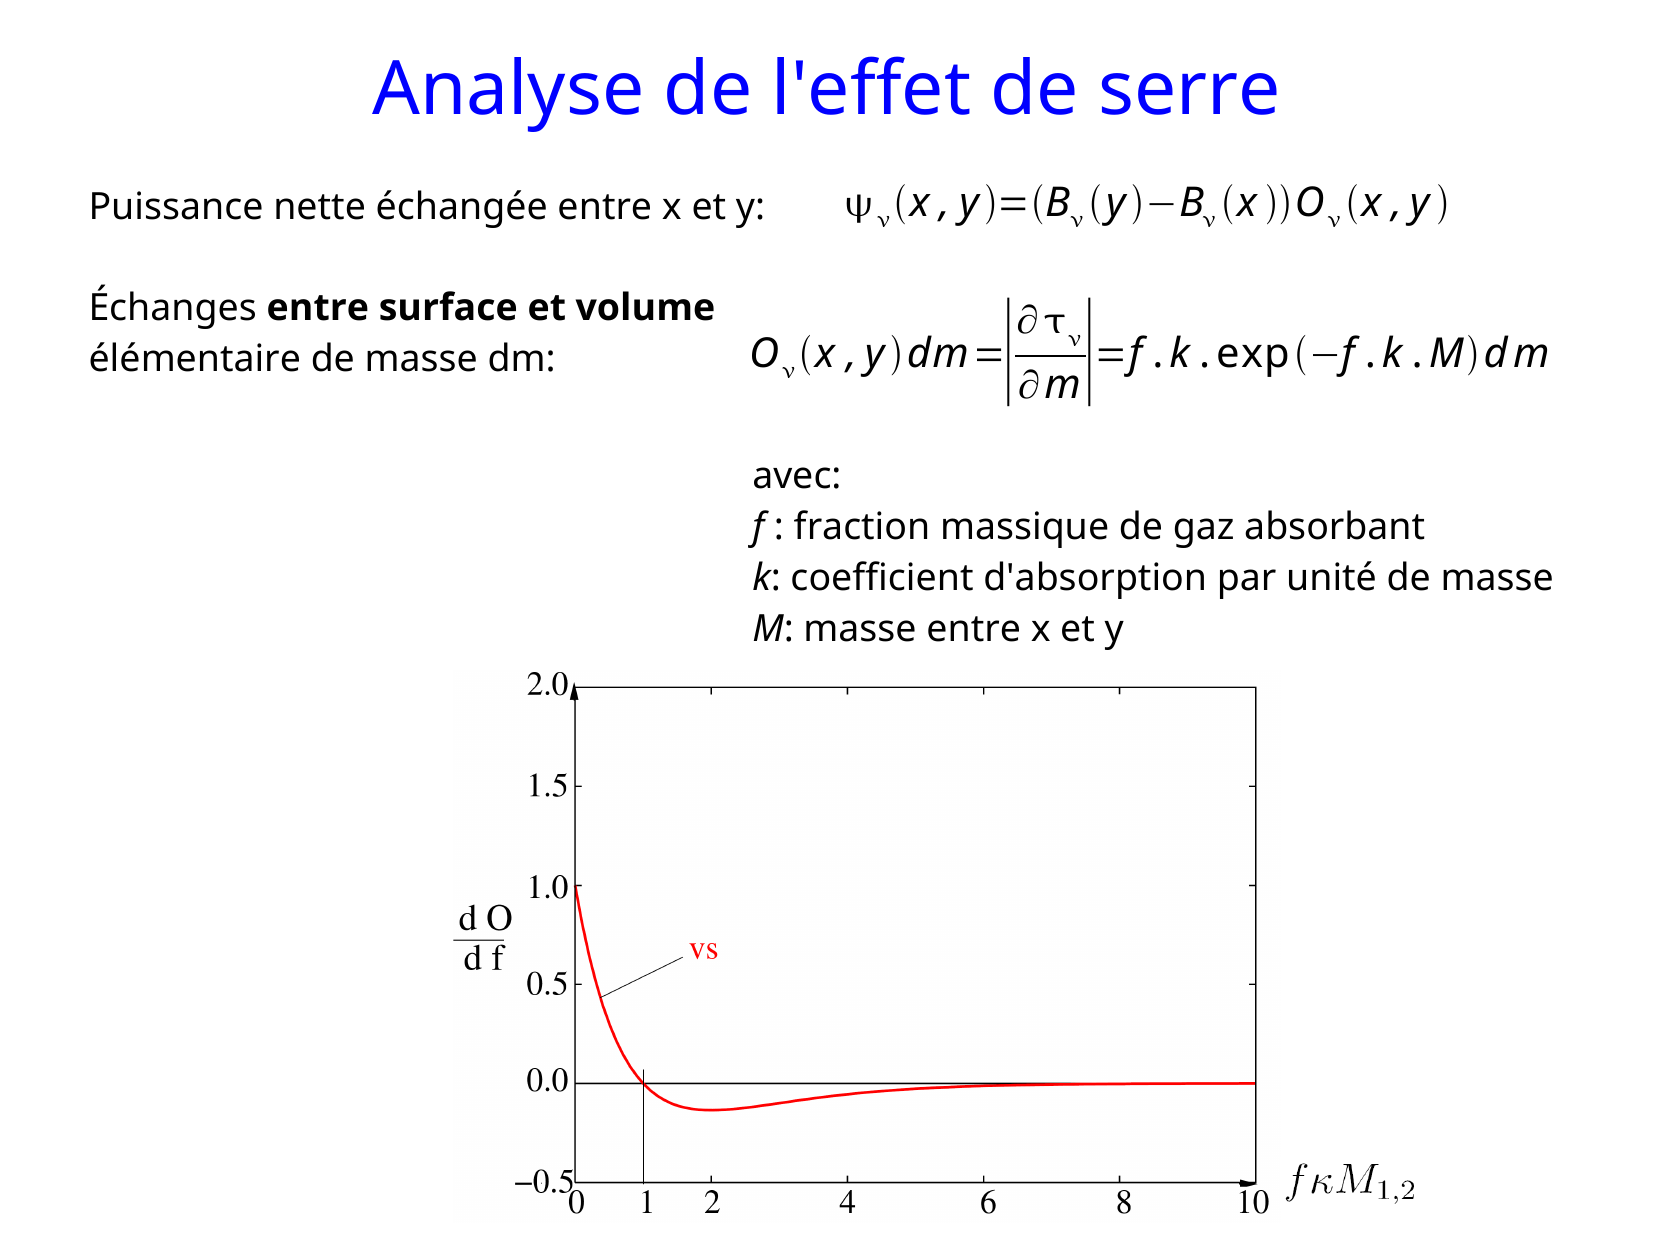

# Analyse de l'effet de serre
Puissance nette échangée entre x et y:
Échanges entre surface et volume élémentaire de masse dm:
avec:
f : fraction massique de gaz absorbant
k: coefficient d'absorption par unité de masse
M: masse entre x et y